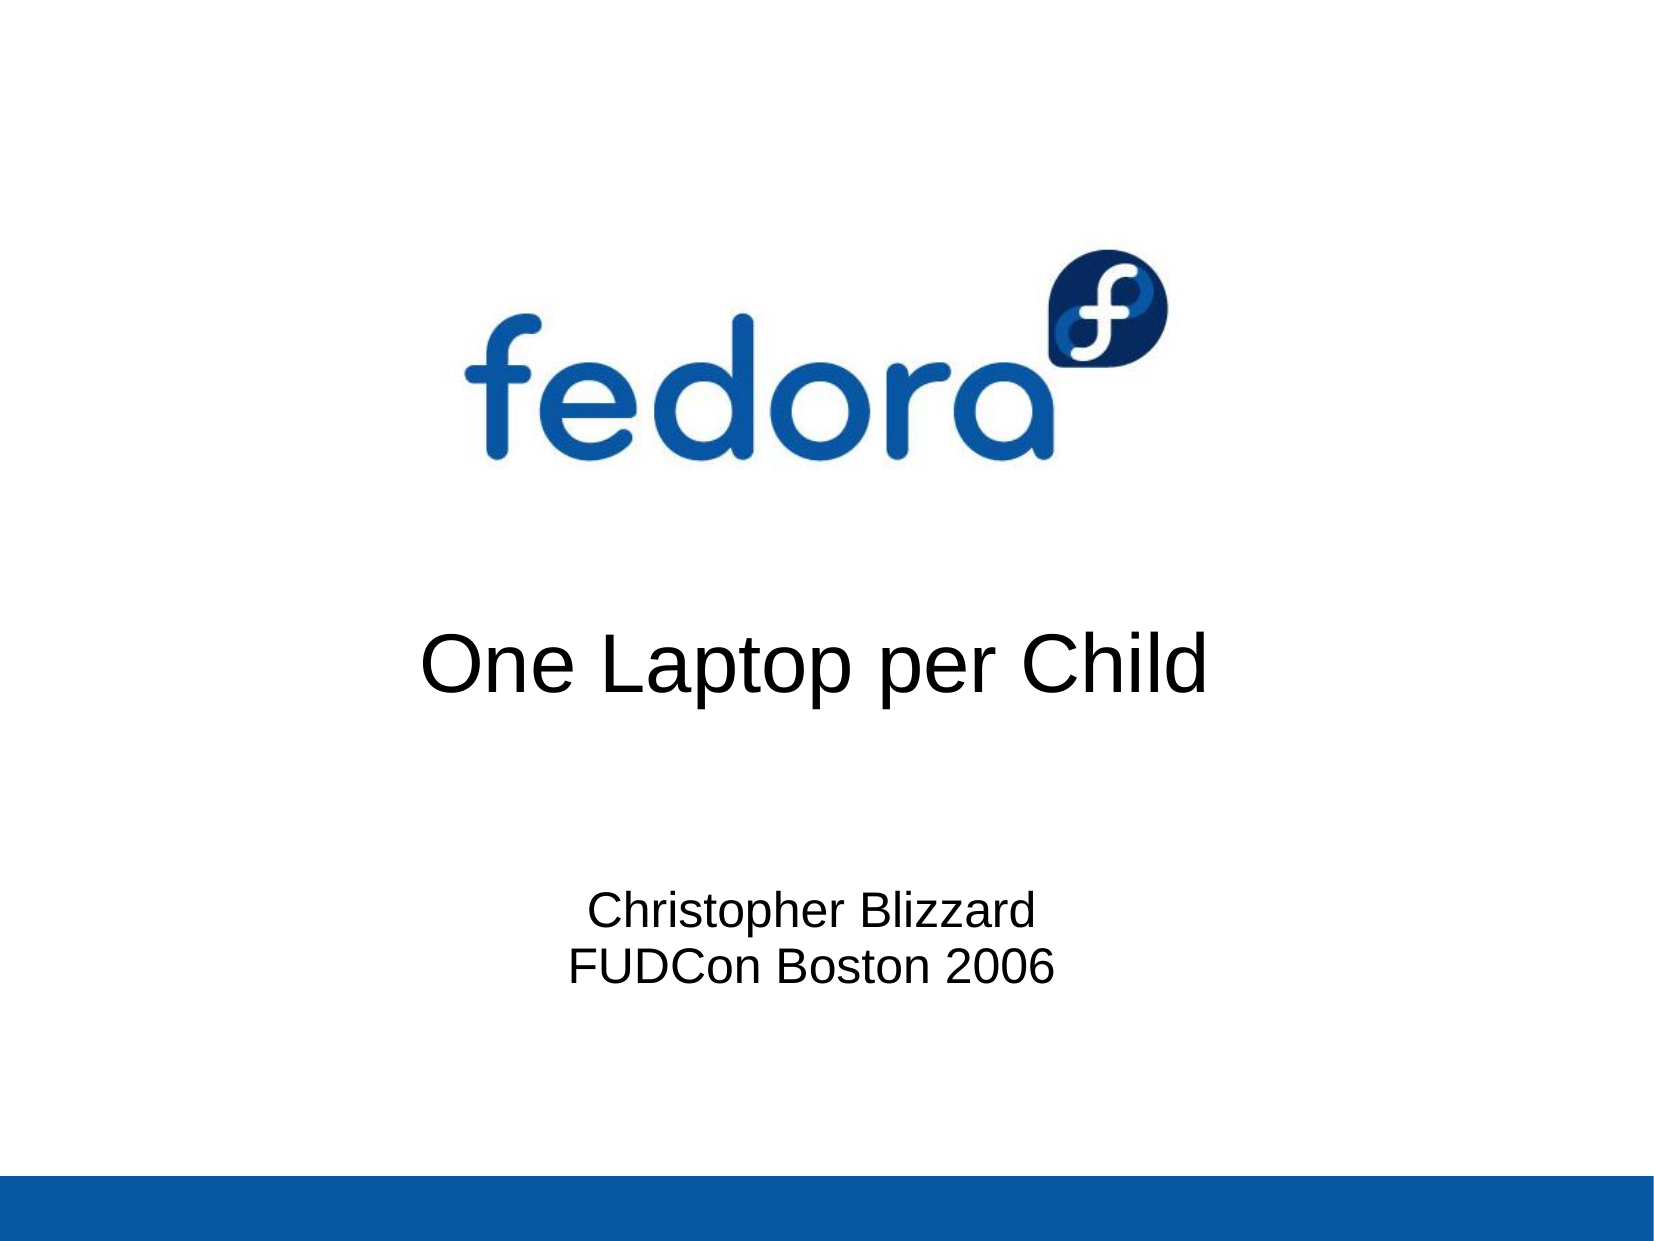

# One Laptop per Child
Christopher Blizzard
FUDCon Boston 2006